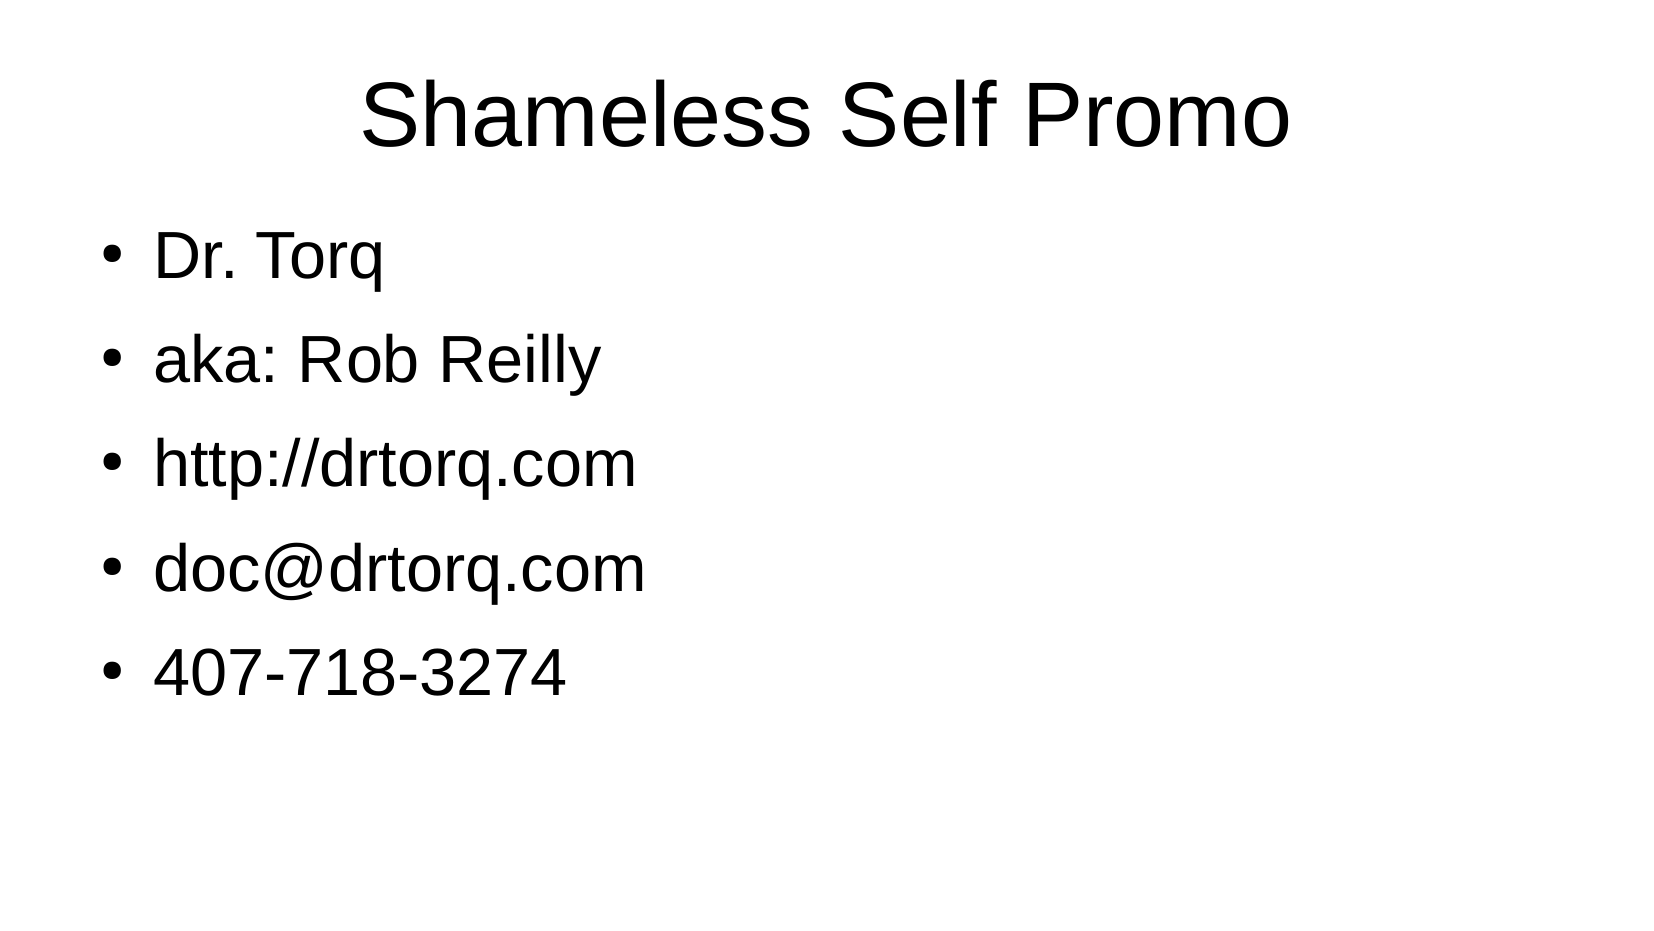

# Shameless Self Promo
Dr. Torq
aka: Rob Reilly
http://drtorq.com
doc@drtorq.com
407-718-3274